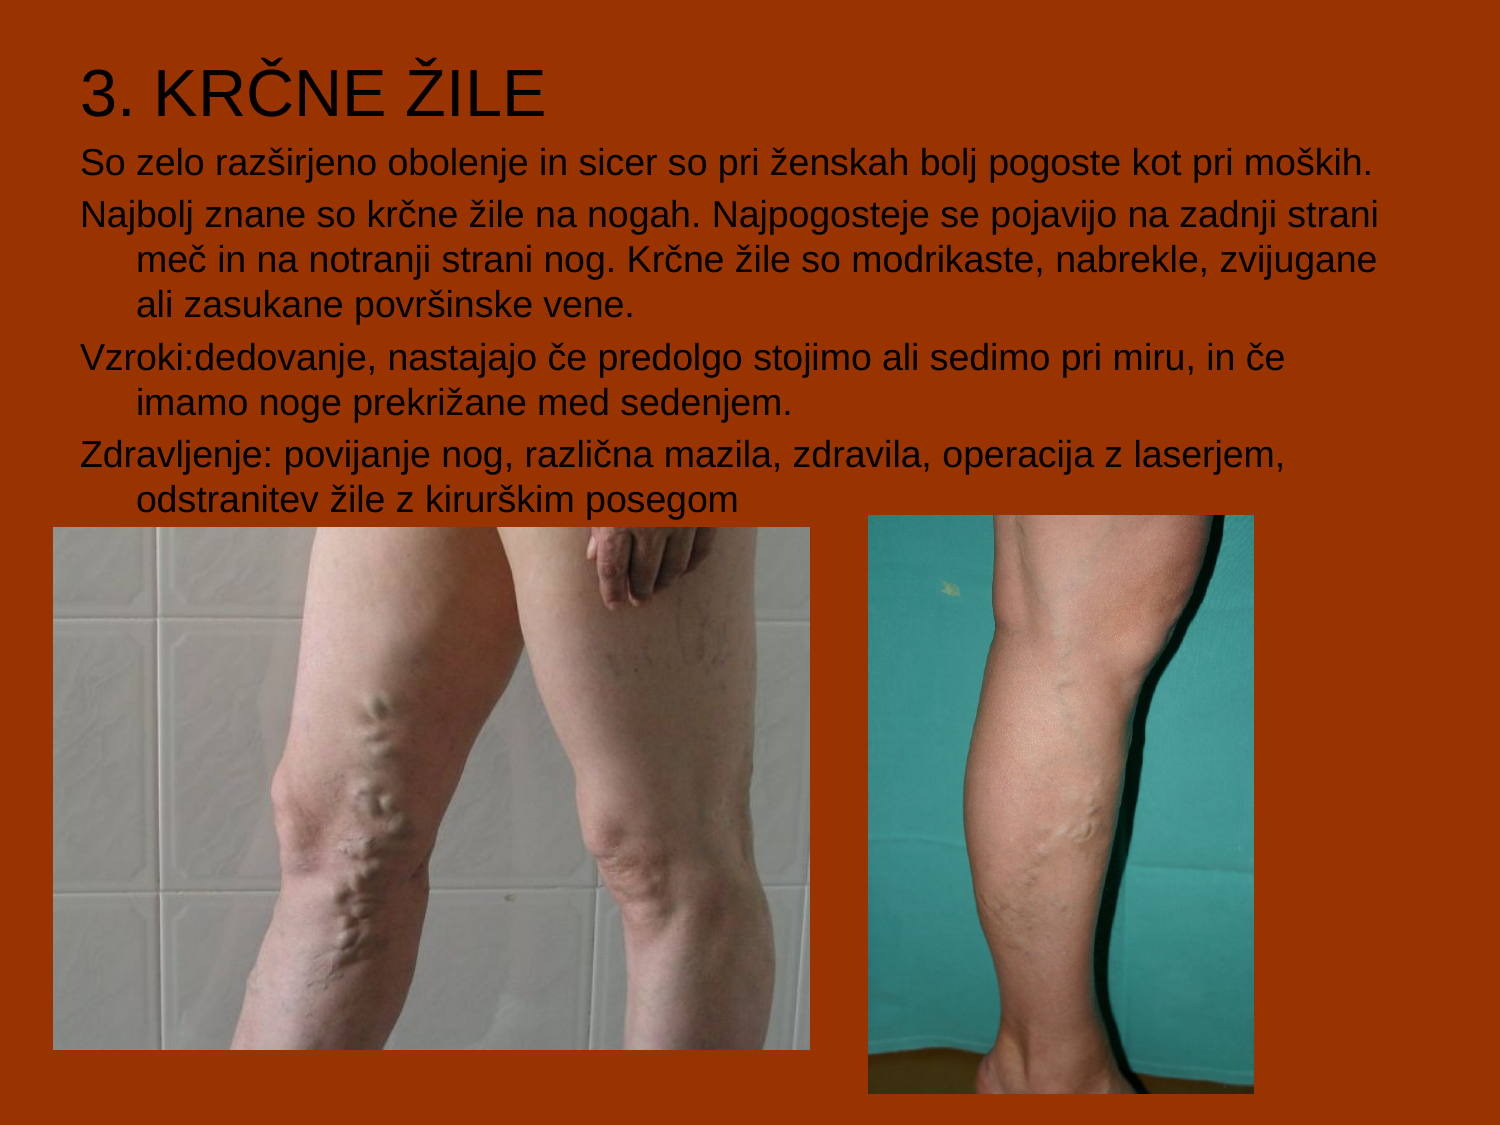

# 3. KRČNE ŽILE
So zelo razširjeno obolenje in sicer so pri ženskah bolj pogoste kot pri moških.
Najbolj znane so krčne žile na nogah. Najpogosteje se pojavijo na zadnji strani meč in na notranji strani nog. Krčne žile so modrikaste, nabrekle, zvijugane ali zasukane površinske vene.
Vzroki:dedovanje, nastajajo če predolgo stojimo ali sedimo pri miru, in če imamo noge prekrižane med sedenjem.
Zdravljenje: povijanje nog, različna mazila, zdravila, operacija z laserjem, odstranitev žile z kirurškim posegom